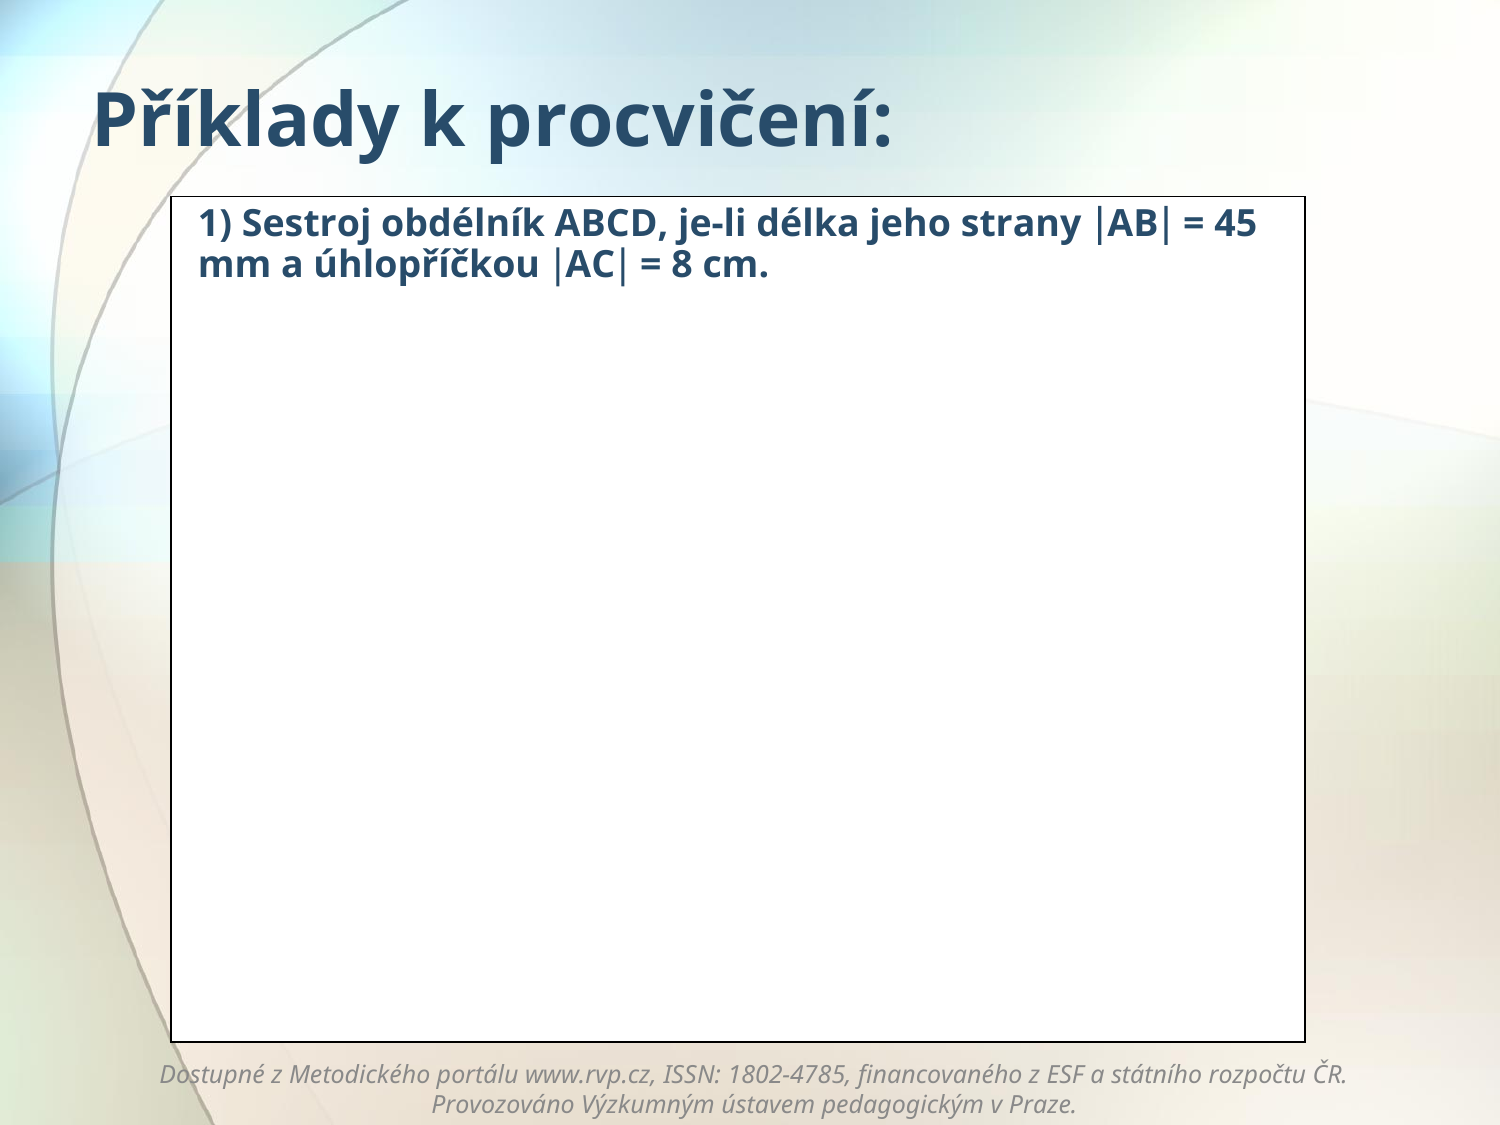

# Příklady k procvičení:
1) Sestroj obdélník ABCD, je-li délka jeho strany AB = 45 mm a úhlopříčkou AC = 8 cm.